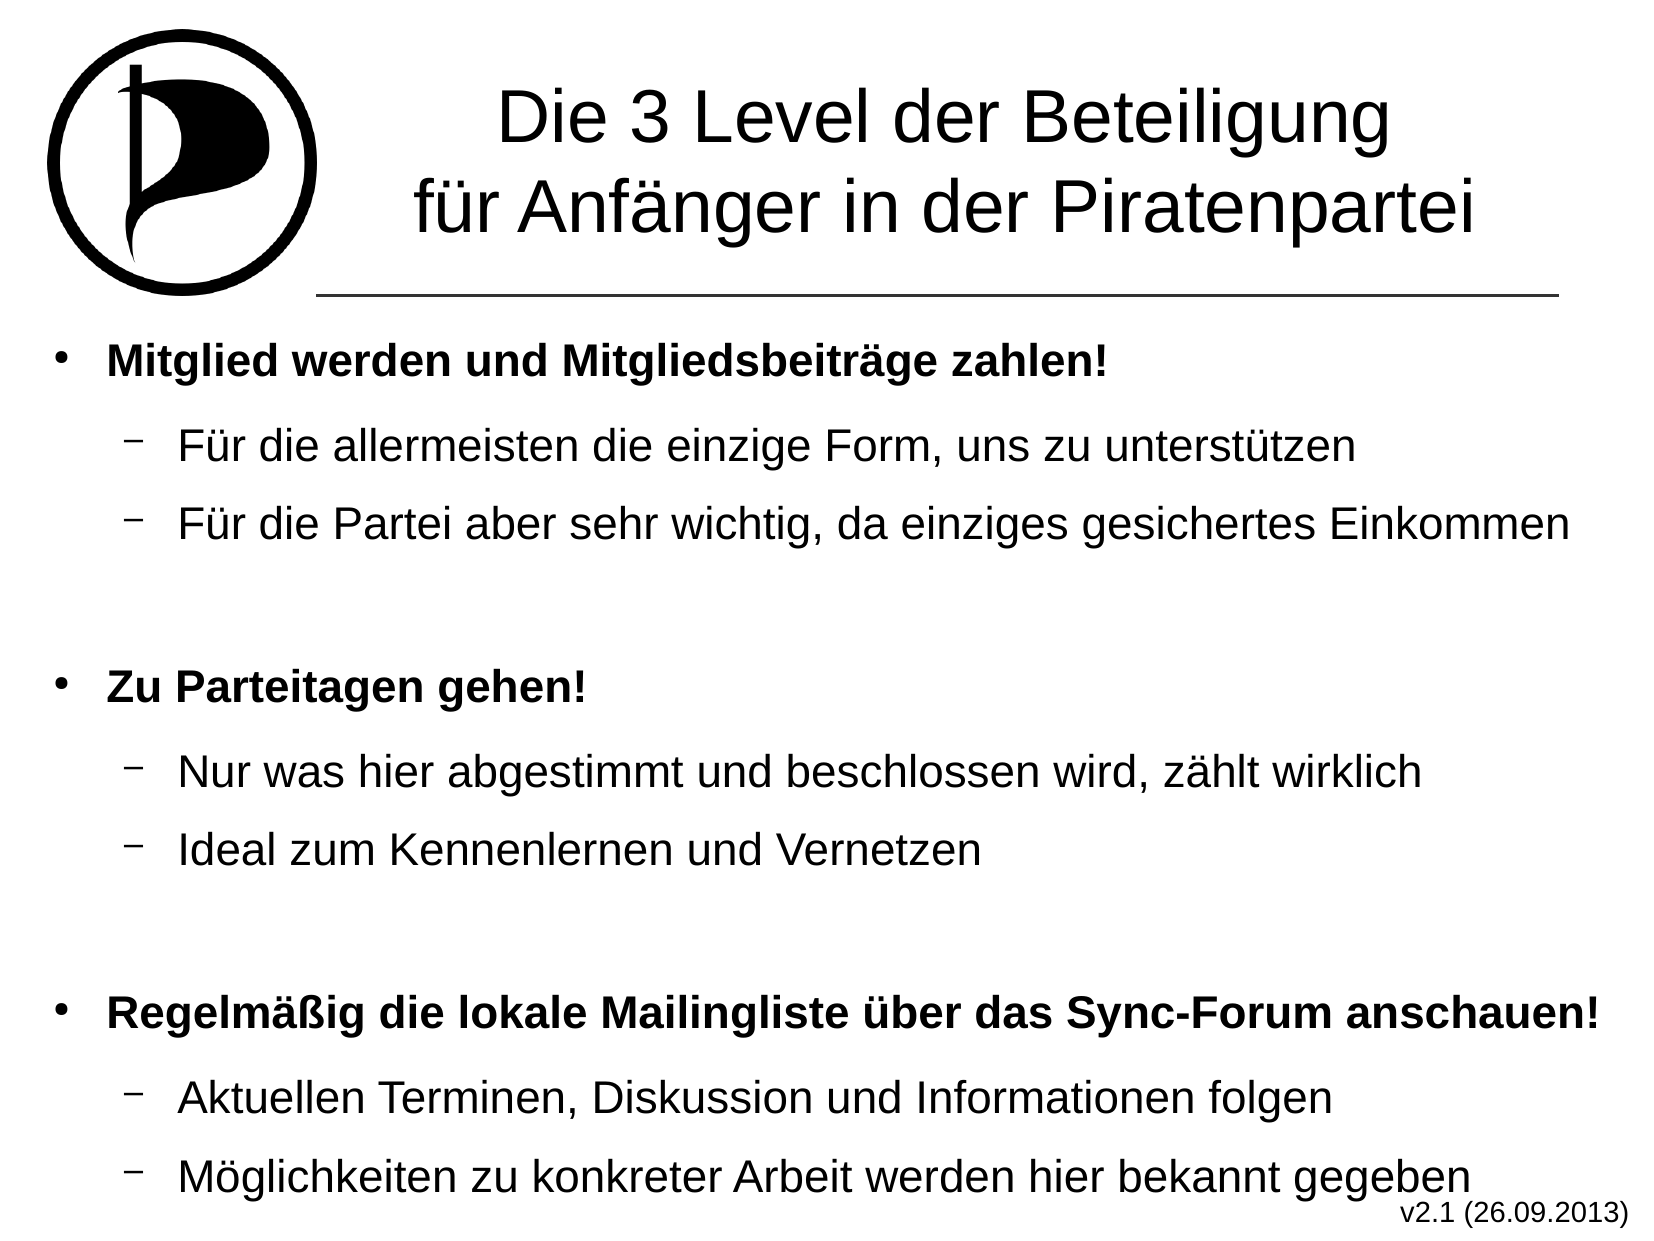

# Die 3 Level der Beteiligung für Anfänger in der Piratenpartei
Mitglied werden und Mitgliedsbeiträge zahlen!
Für die allermeisten die einzige Form, uns zu unterstützen
Für die Partei aber sehr wichtig, da einziges gesichertes Einkommen
Zu Parteitagen gehen!
Nur was hier abgestimmt und beschlossen wird, zählt wirklich
Ideal zum Kennenlernen und Vernetzen
Regelmäßig die lokale Mailingliste über das Sync-Forum anschauen!
Aktuellen Terminen, Diskussion und Informationen folgen
Möglichkeiten zu konkreter Arbeit werden hier bekannt gegeben
v2.1 (26.09.2013)